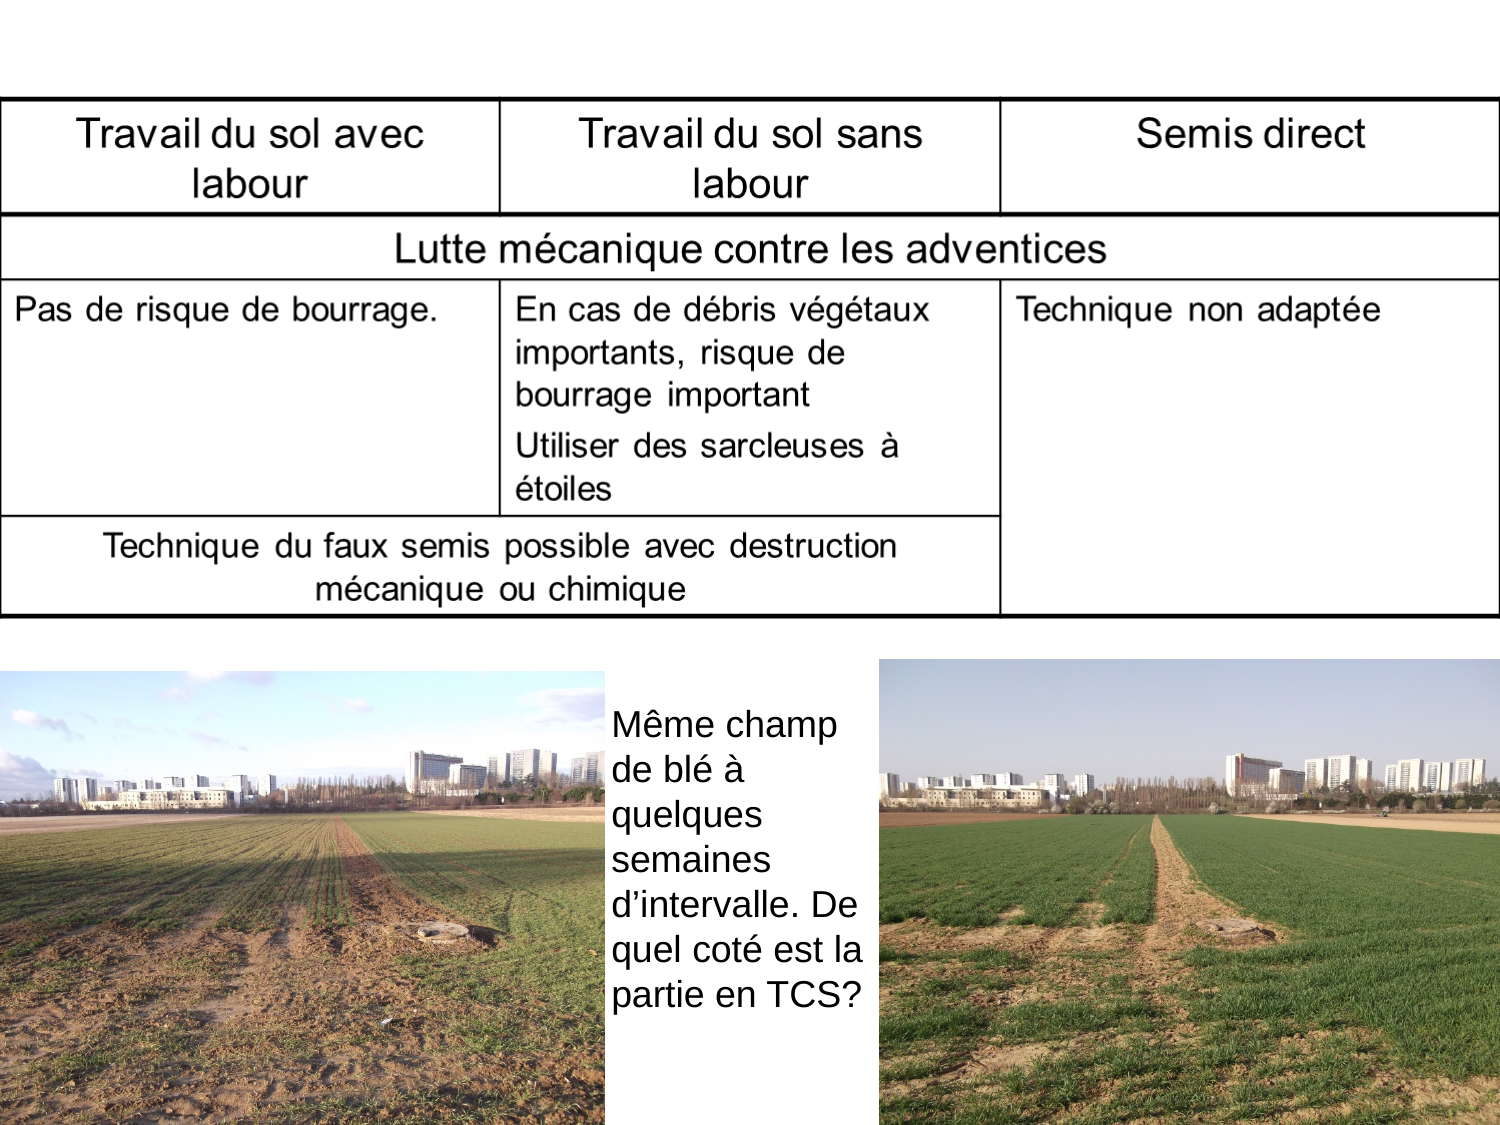

Même champ de blé à quelques semaines d’intervalle. De quel coté est la partie en TCS?